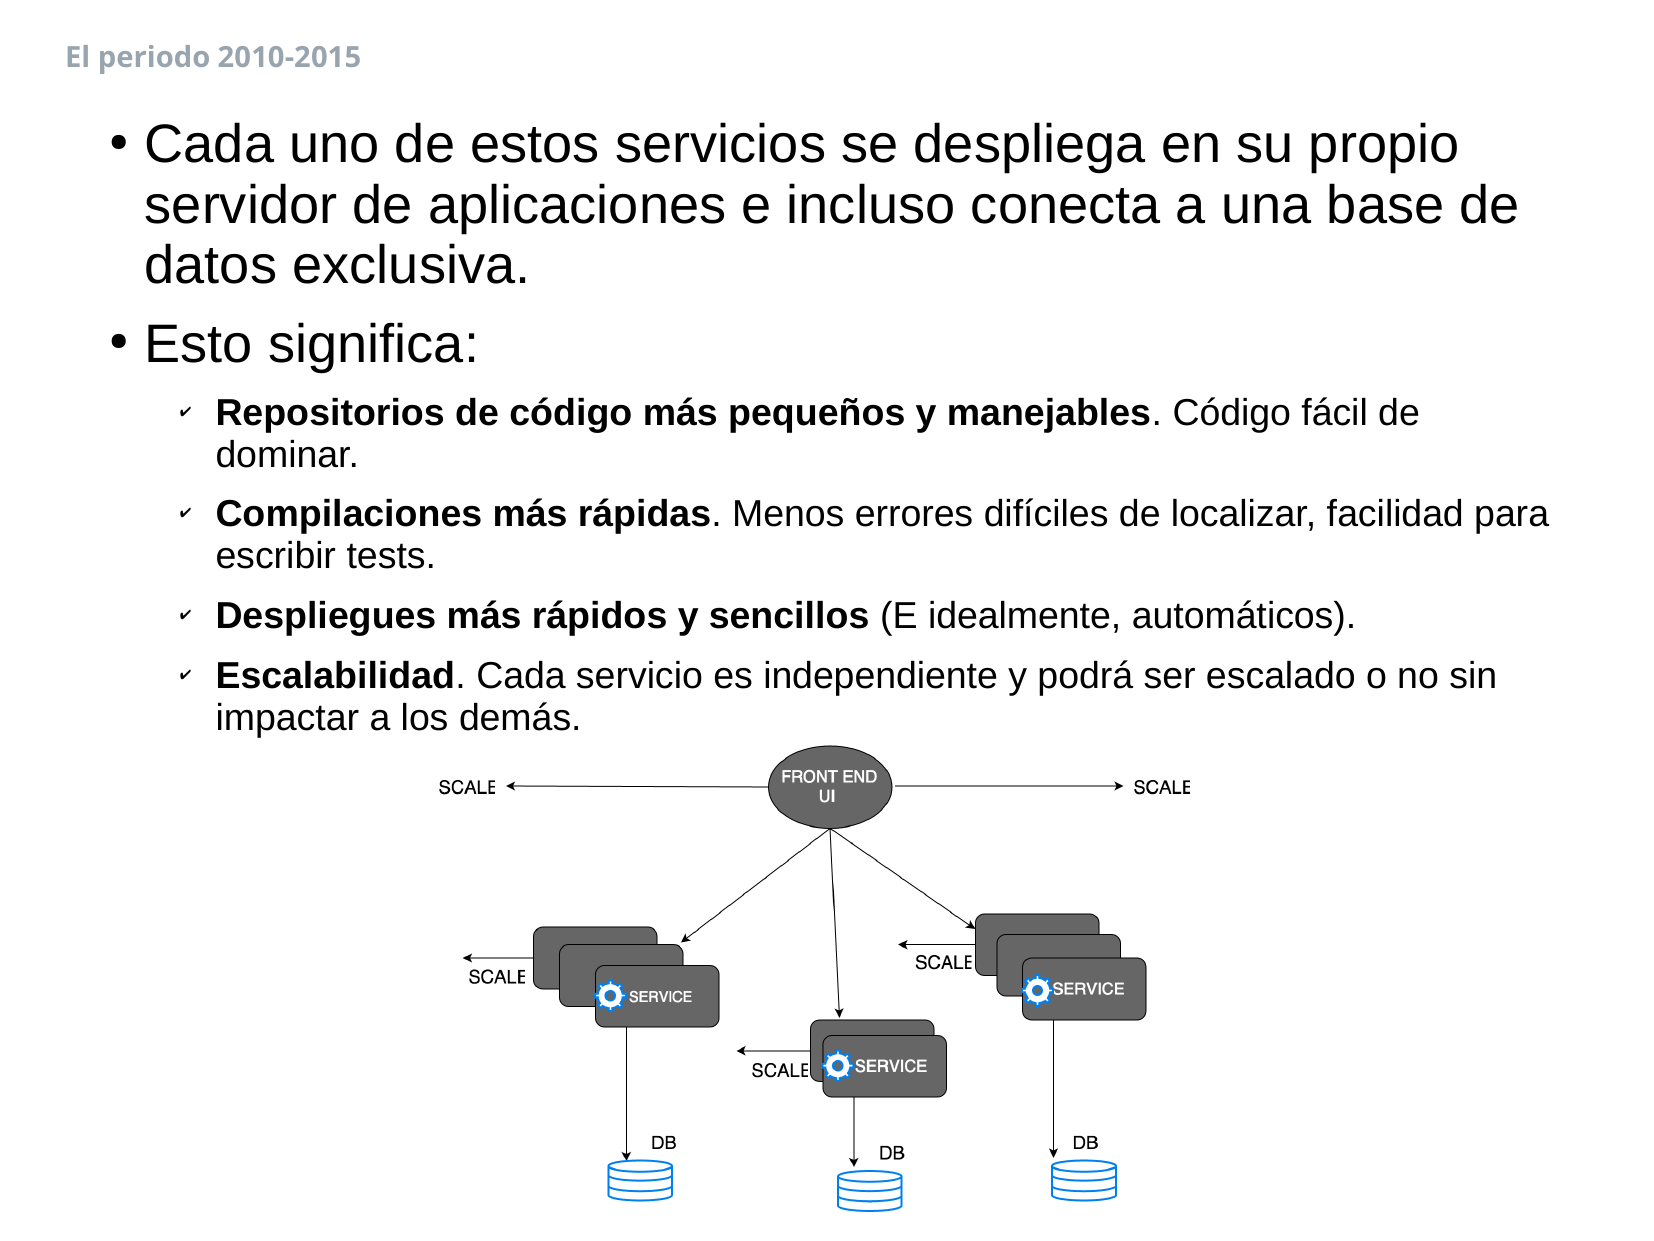

El periodo 2010-2015
Cada uno de estos servicios se despliega en su propio servidor de aplicaciones e incluso conecta a una base de datos exclusiva.
Esto significa:
Repositorios de código más pequeños y manejables. Código fácil de dominar.
Compilaciones más rápidas. Menos errores difíciles de localizar, facilidad para escribir tests.
Despliegues más rápidos y sencillos (E idealmente, automáticos).
Escalabilidad. Cada servicio es independiente y podrá ser escalado o no sin impactar a los demás.